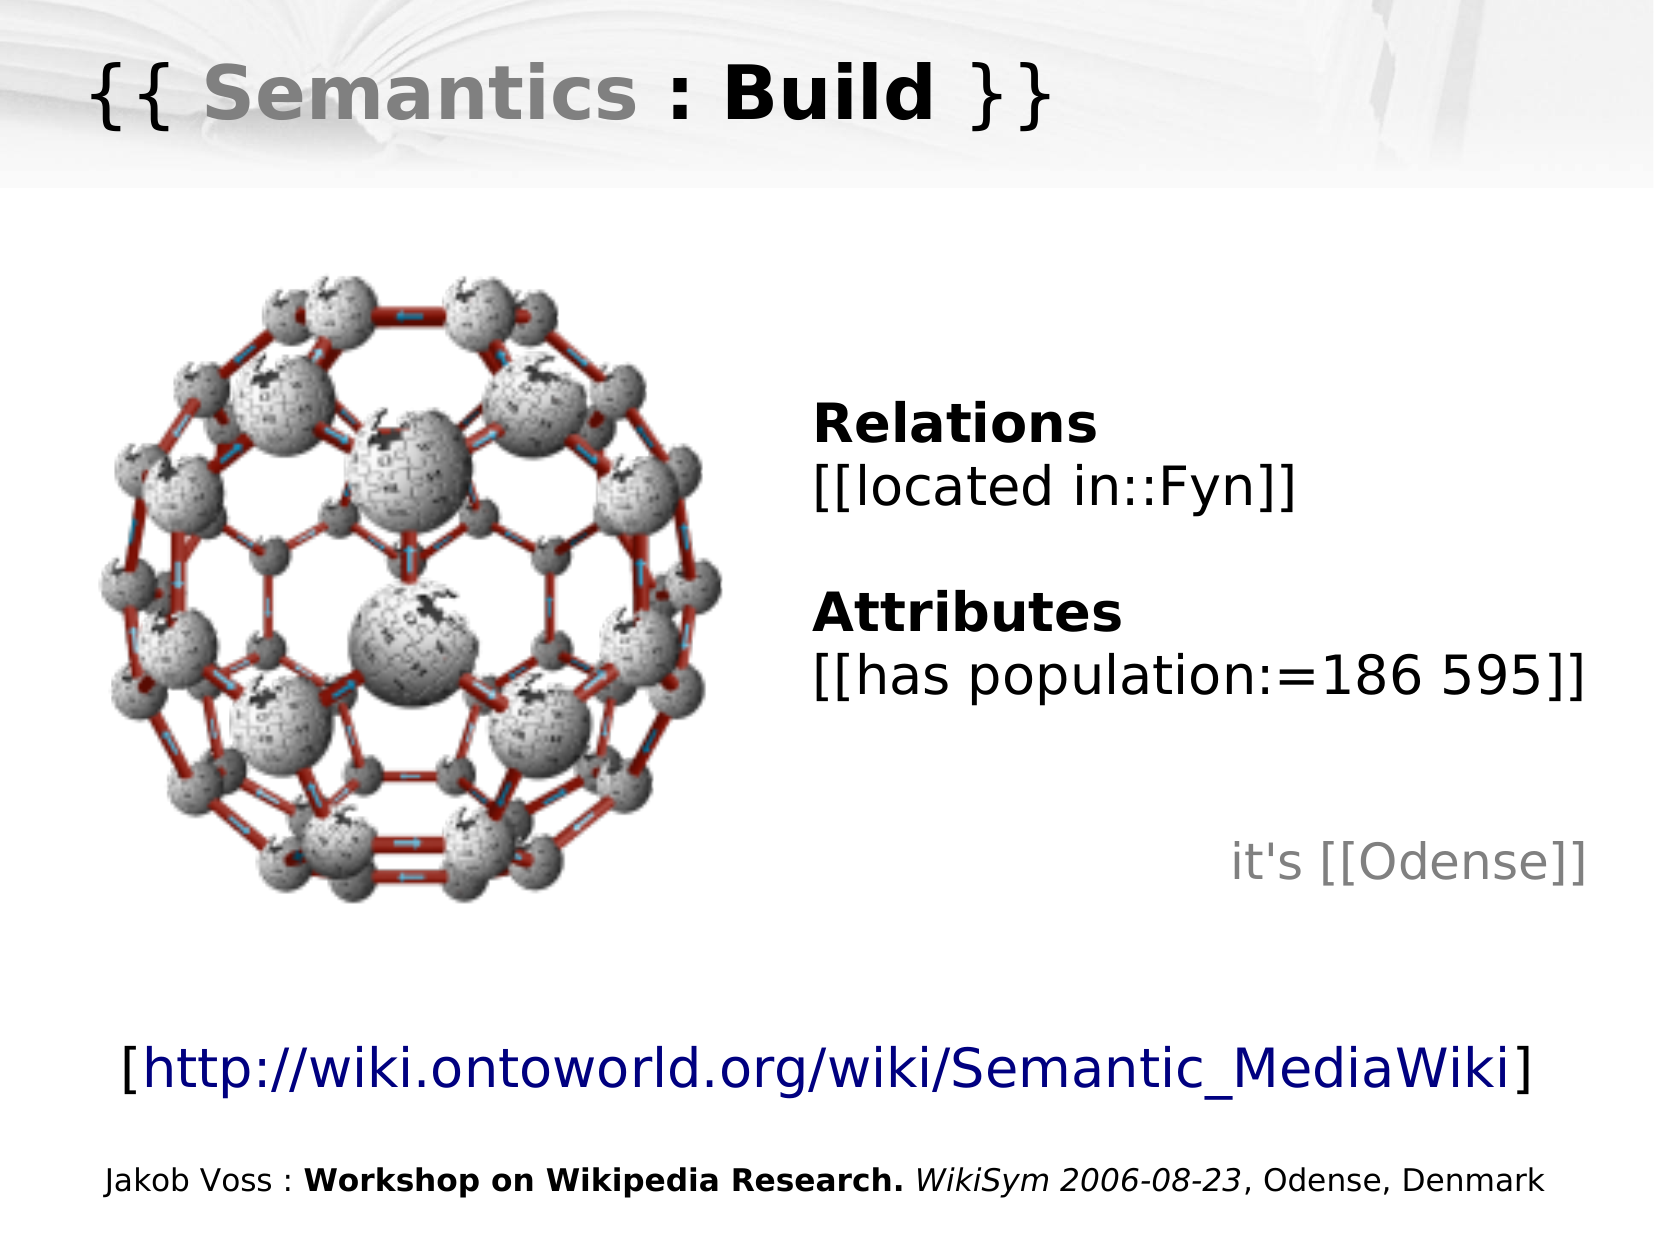

# {{ Semantics : Build }}
Relations
[[located in::Fyn]]
Attributes
[[has population:=186 595]]
it's [[Odense]]
[http://wiki.ontoworld.org/wiki/Semantic_MediaWiki]